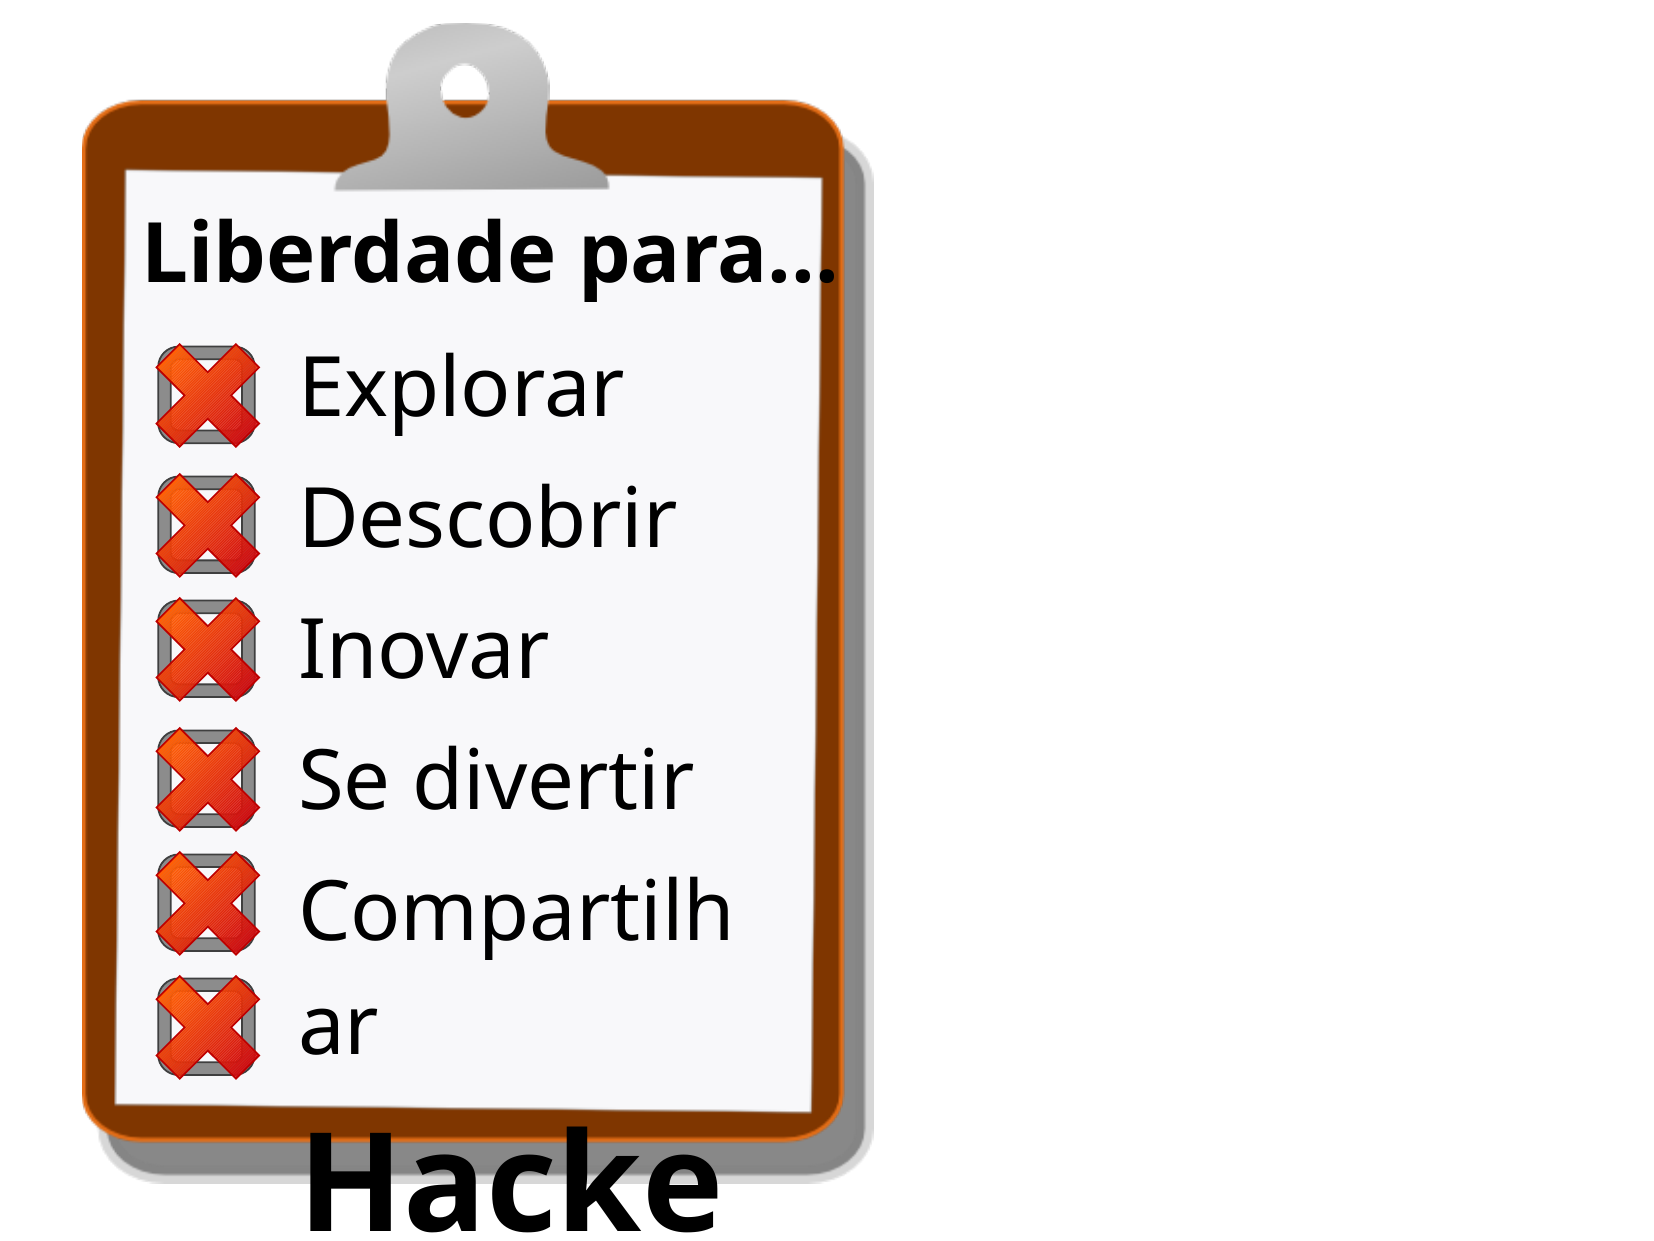

#
Liberdade para...
Explorar
Descobrir
Inovar
Se divertir
Compartilhar
Hackear